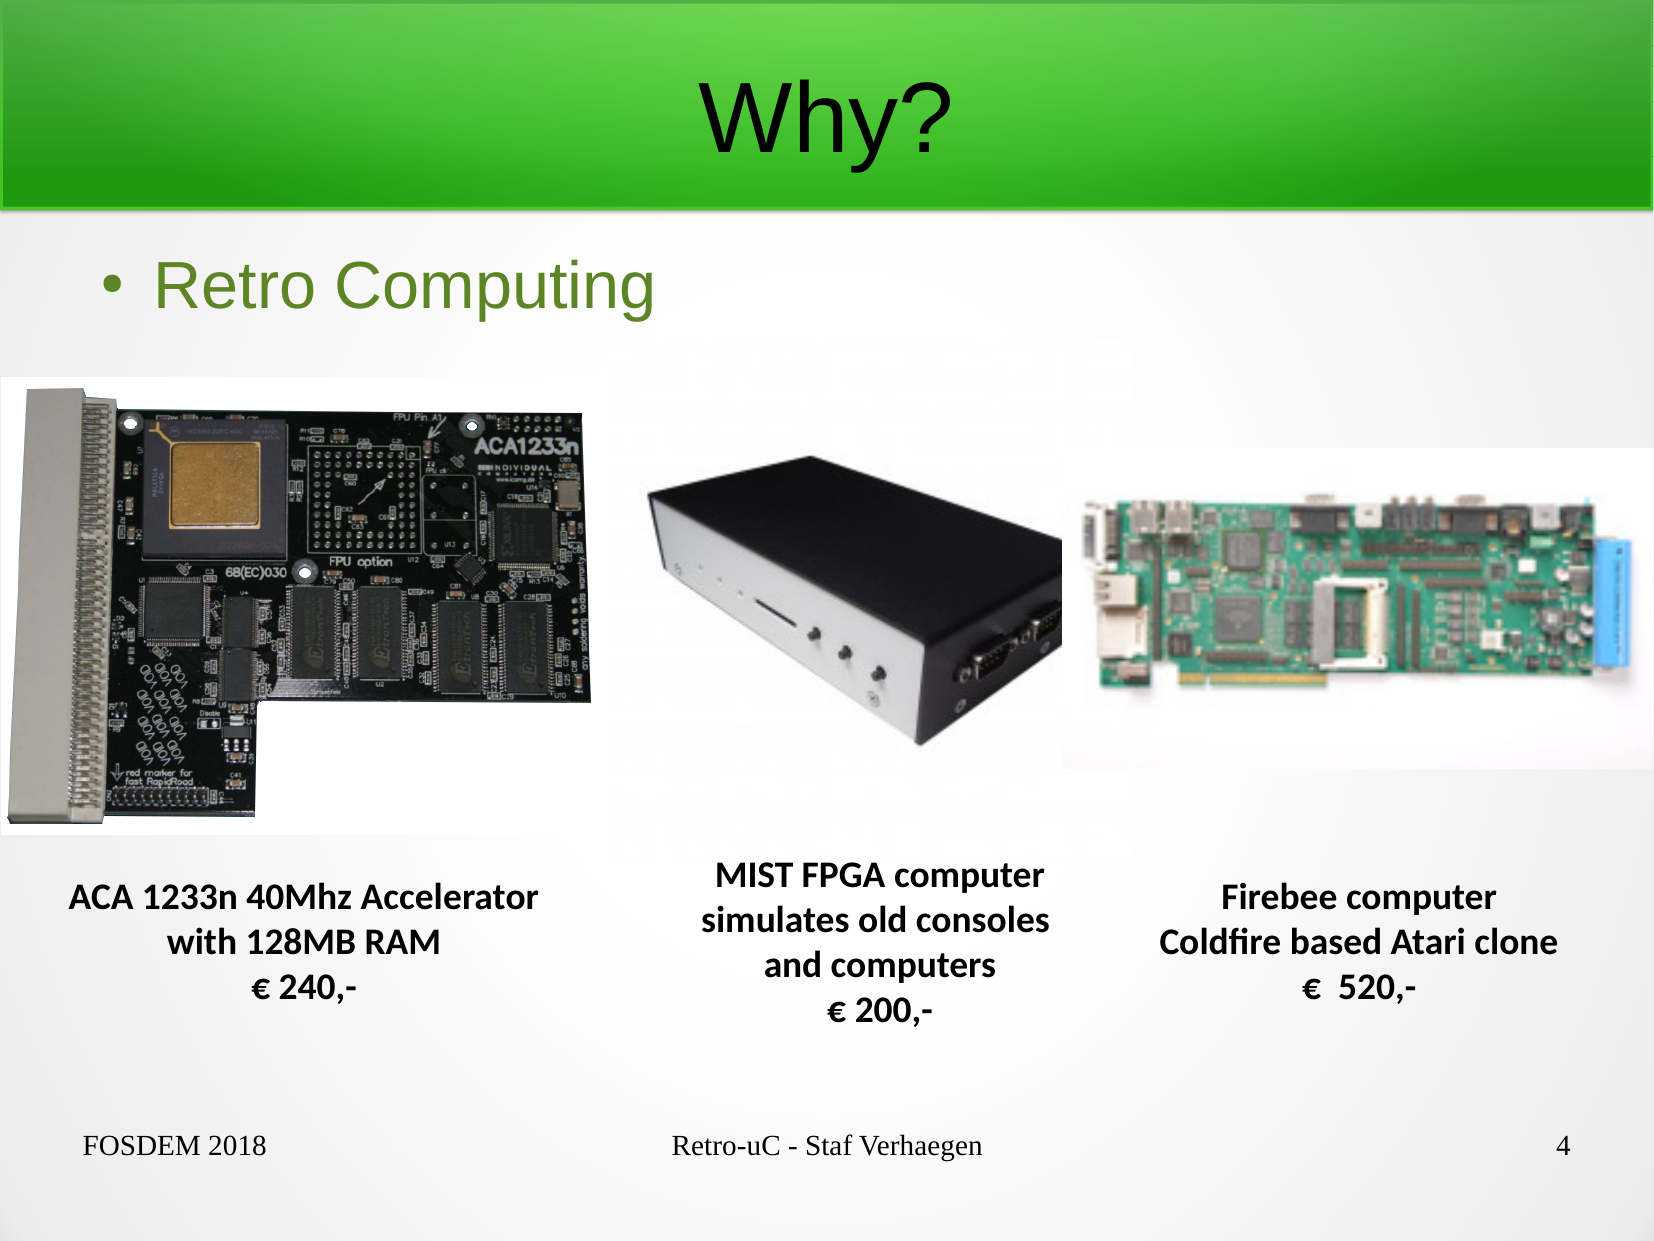

# Why?
Retro Computing
MIST FPGA computer
simulates old consoles
and computers
€ 200,-
ACA 1233n 40Mhz Accelerator
with 128MB RAM
€ 240,-
Firebee computer
Coldfire based Atari clone
€ 520,-
FOSDEM 2018
Retro-uC - Staf Verhaegen
4